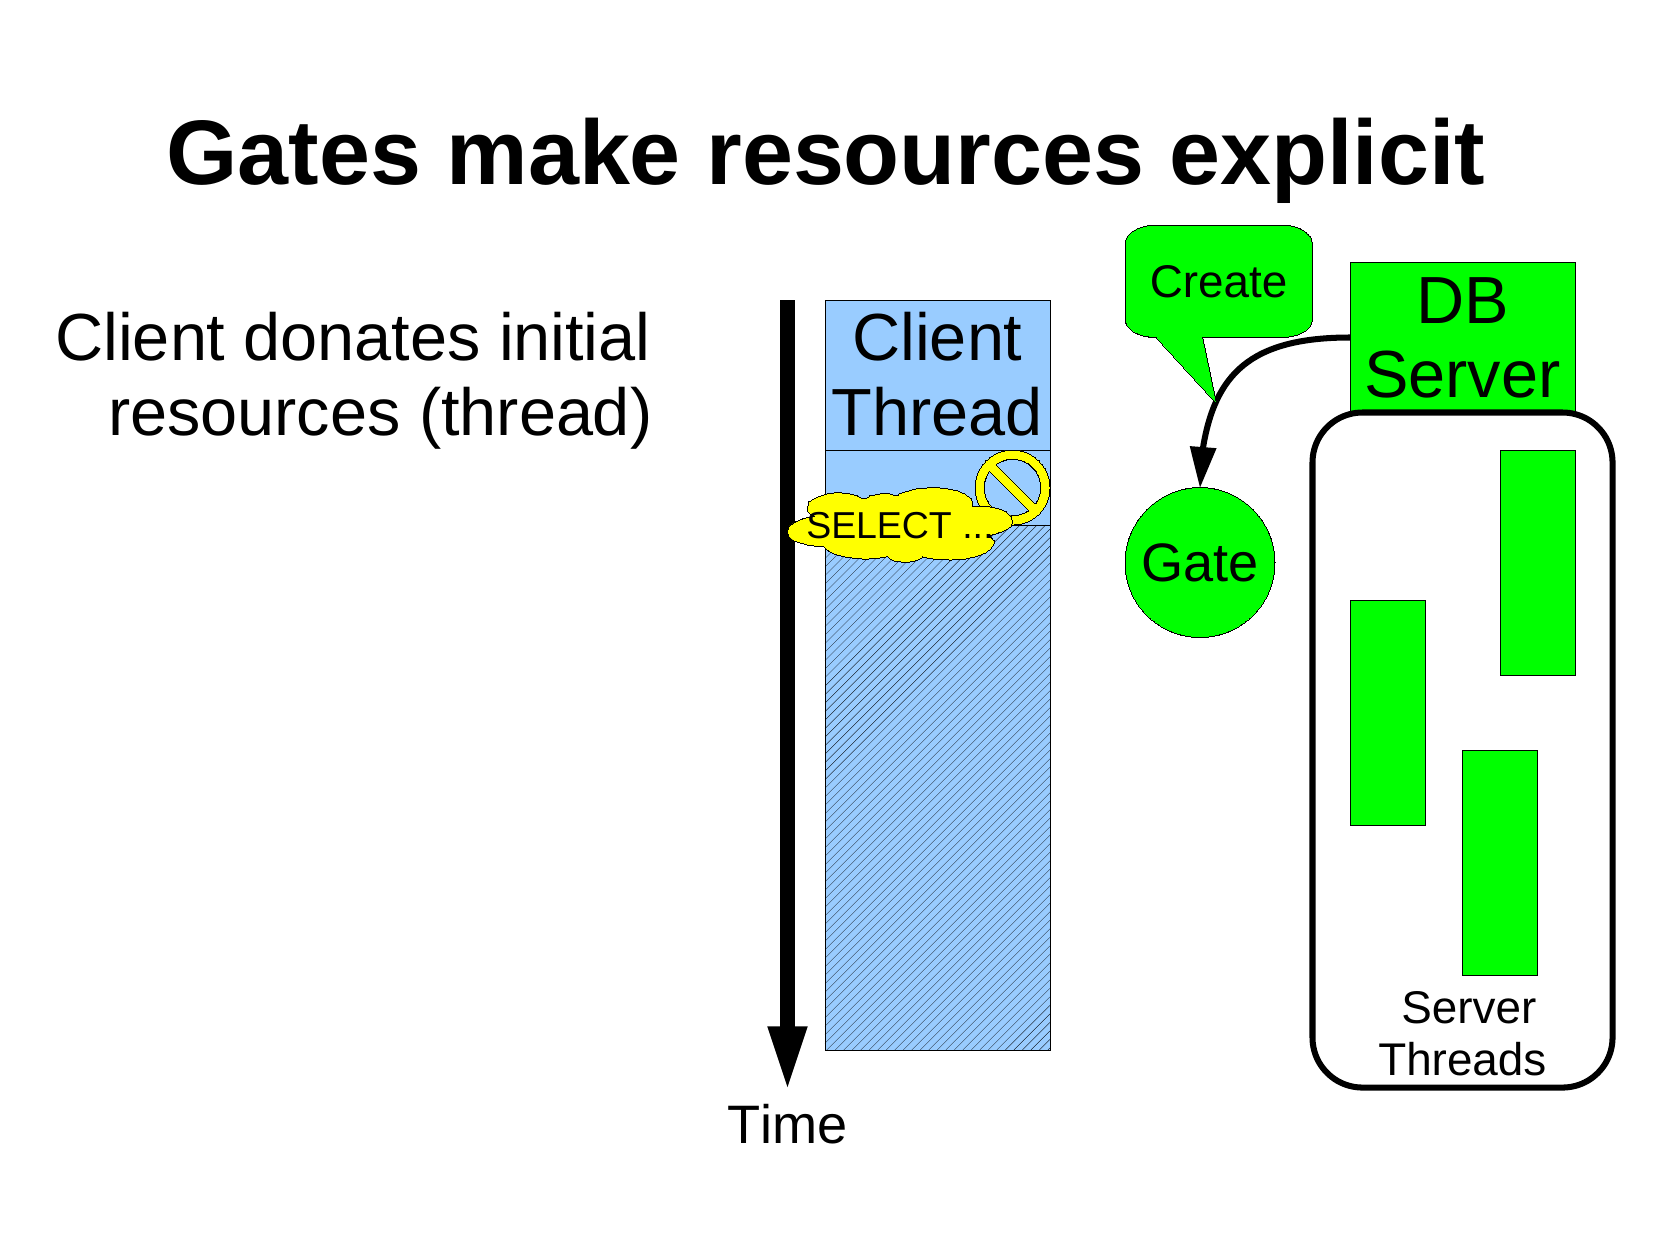

# Gates make resources explicit
Create
DB
Server
Client donates initial
resources (thread)
Client
Thread
SELECT ...
Gate
 Server
Threads
Time